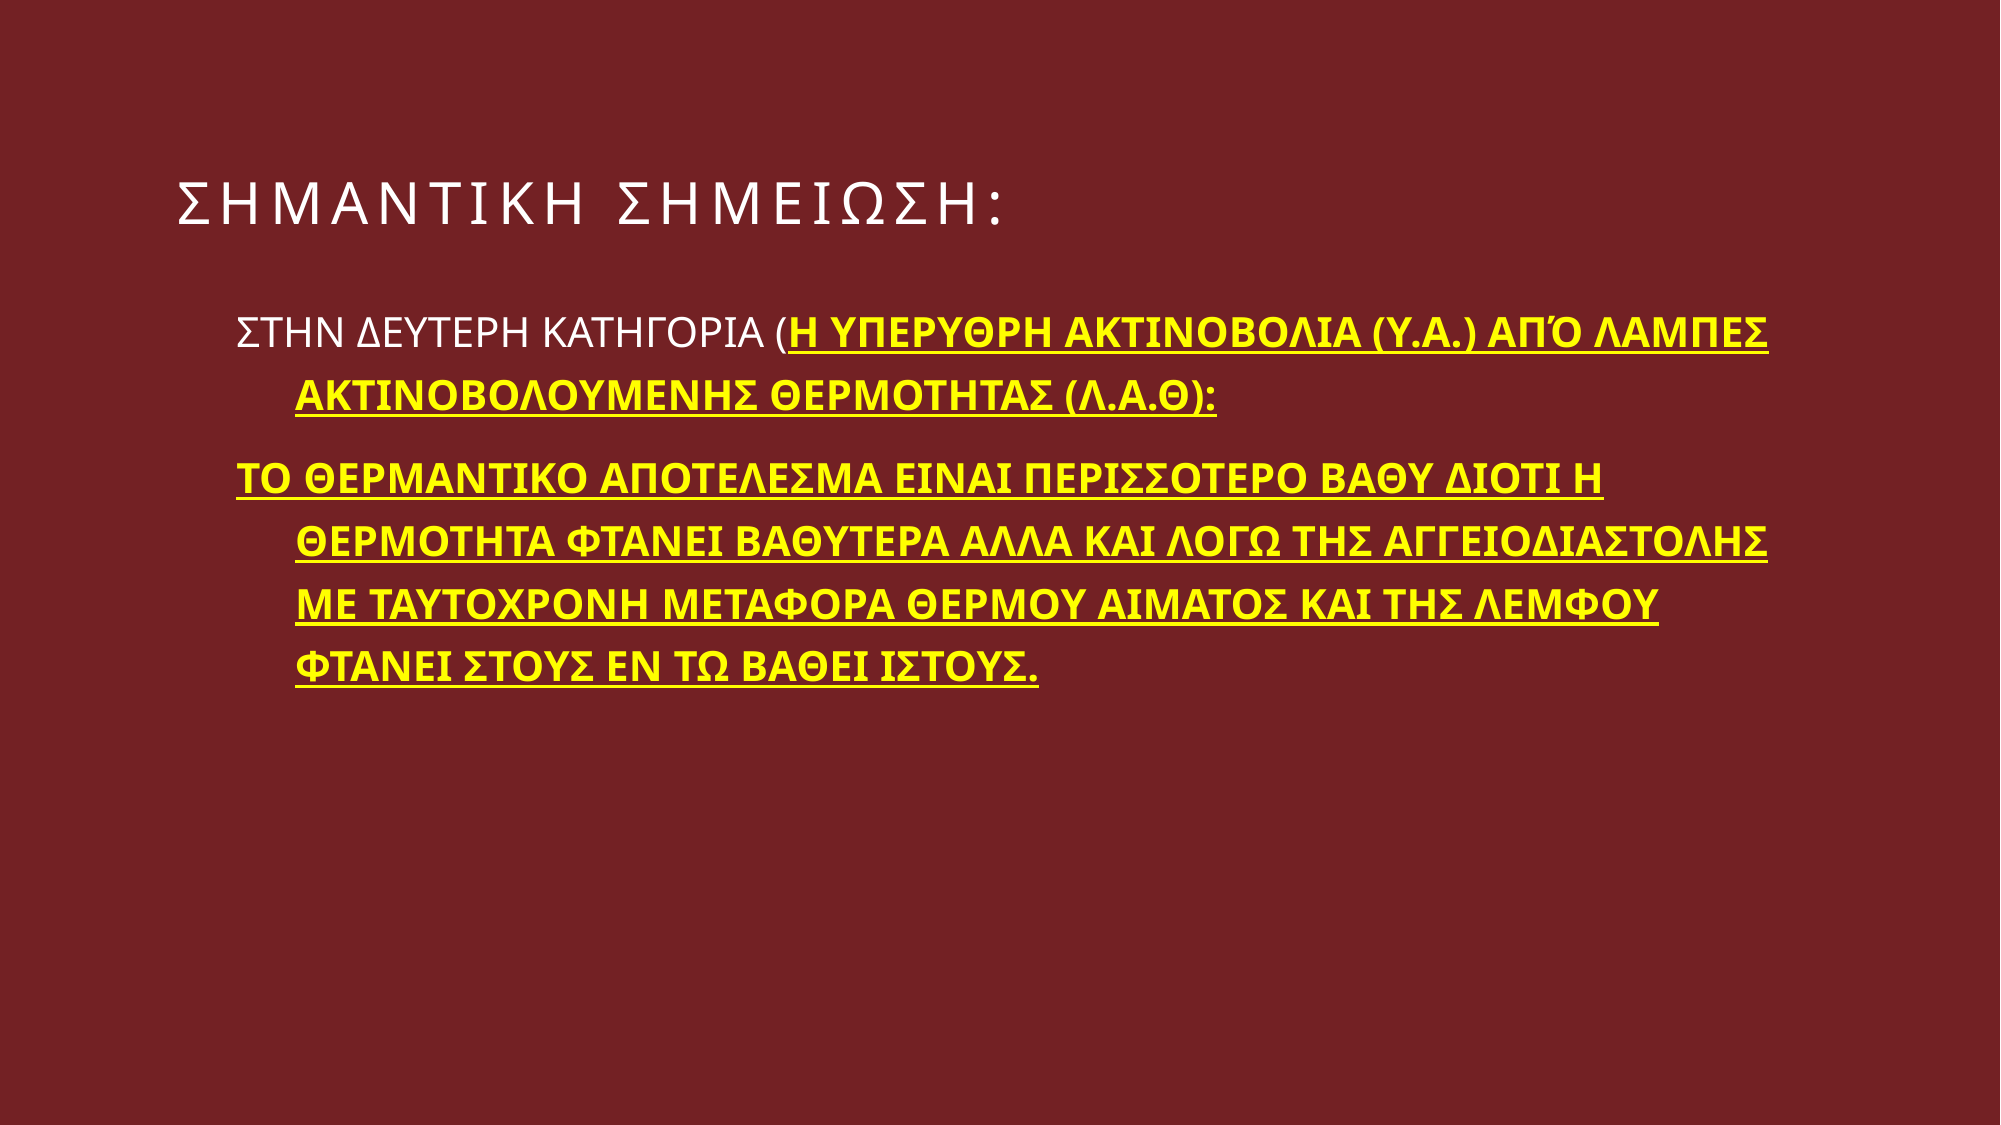

# ΣΗΜΑΝΤΙΚΗ ΣΗΜΕΙΩΣΗ:
ΣΤΗΝ ΔΕΥΤΕΡΗ ΚΑΤΗΓΟΡΙΑ (Η ΥΠΕΡΥΘΡΗ ΑΚΤΙΝΟΒΟΛΙΑ (Υ.Α.) ΑΠΌ ΛΑΜΠΕΣ ΑΚΤΙΝΟΒΟΛΟΥΜΕΝΗΣ ΘΕΡΜΟΤΗΤΑΣ (Λ.Α.Θ):
ΤΟ ΘΕΡΜΑΝΤΙΚΟ ΑΠΟΤΕΛΕΣΜΑ ΕΙΝΑΙ ΠΕΡΙΣΣΟΤΕΡΟ ΒΑΘΥ ΔΙΟΤΙ Η ΘΕΡΜΟΤΗΤΑ ΦΤΑΝΕΙ ΒΑΘΥΤΕΡΑ ΑΛΛΑ ΚΑΙ ΛΟΓΩ ΤΗΣ ΑΓΓΕΙΟΔΙΑΣΤΟΛΗΣ ΜΕ ΤΑΥΤΟΧΡΟΝΗ ΜΕΤΑΦΟΡΑ ΘΕΡΜΟΥ ΑΙΜΑΤΟΣ ΚΑΙ ΤΗΣ ΛΕΜΦΟΥ ΦΤΑΝΕΙ ΣΤΟΥΣ ΕΝ ΤΩ ΒΑΘΕΙ ΙΣΤΟΥΣ.